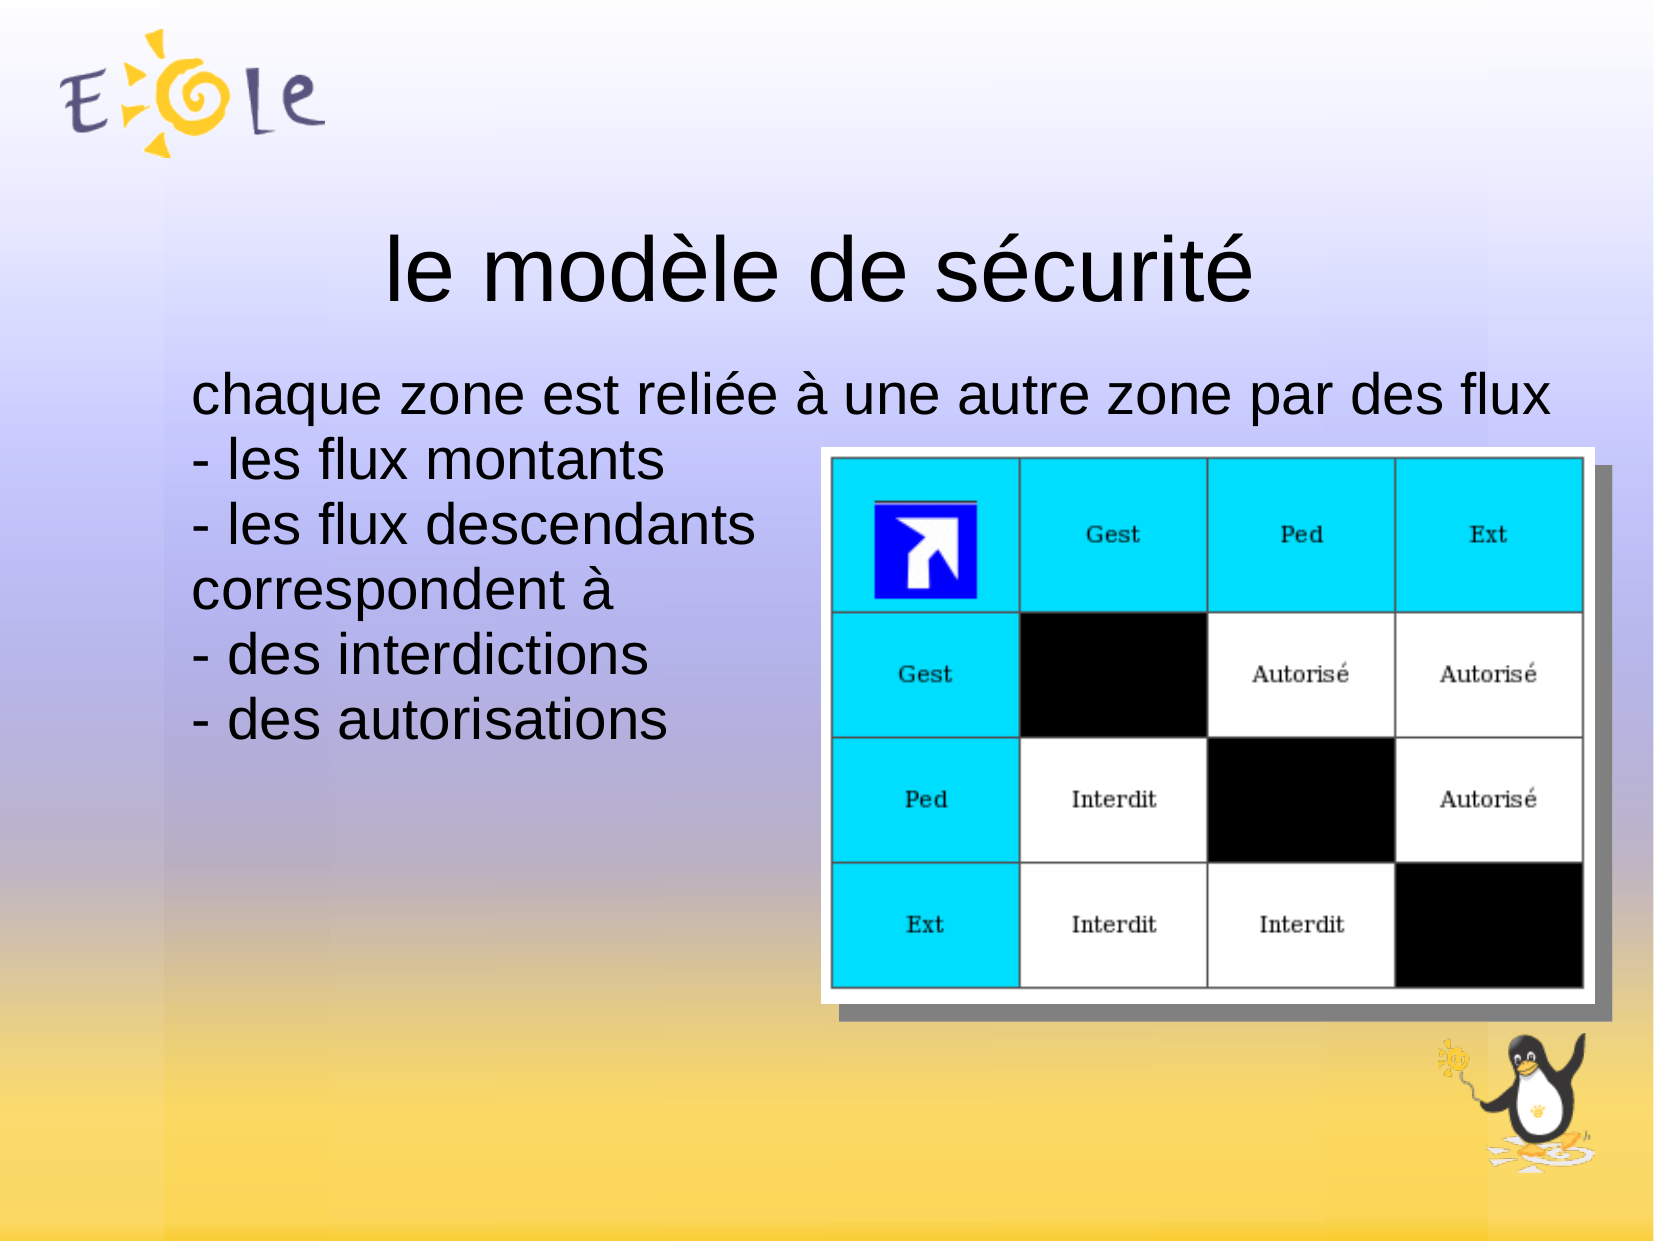

# le modèle de sécurité
chaque zone est reliée à une autre zone par des flux
- les flux montants
- les flux descendants
correspondent à
- des interdictions
- des autorisations